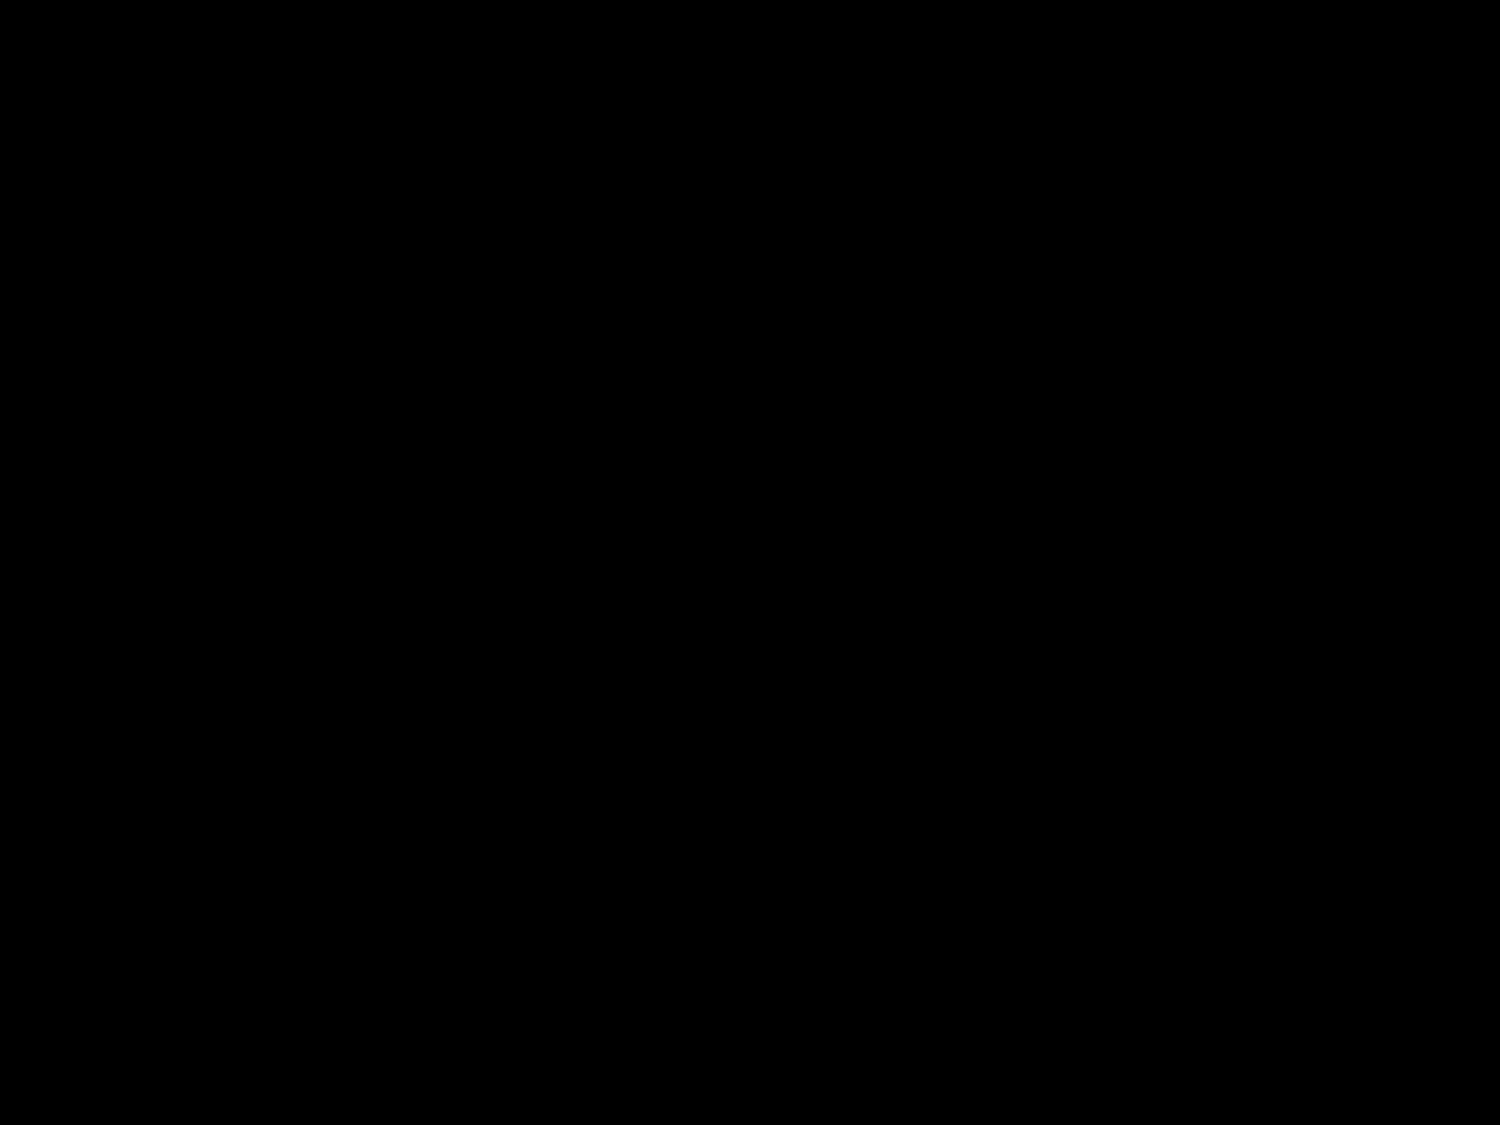

# X3D field types, default initialization values 2